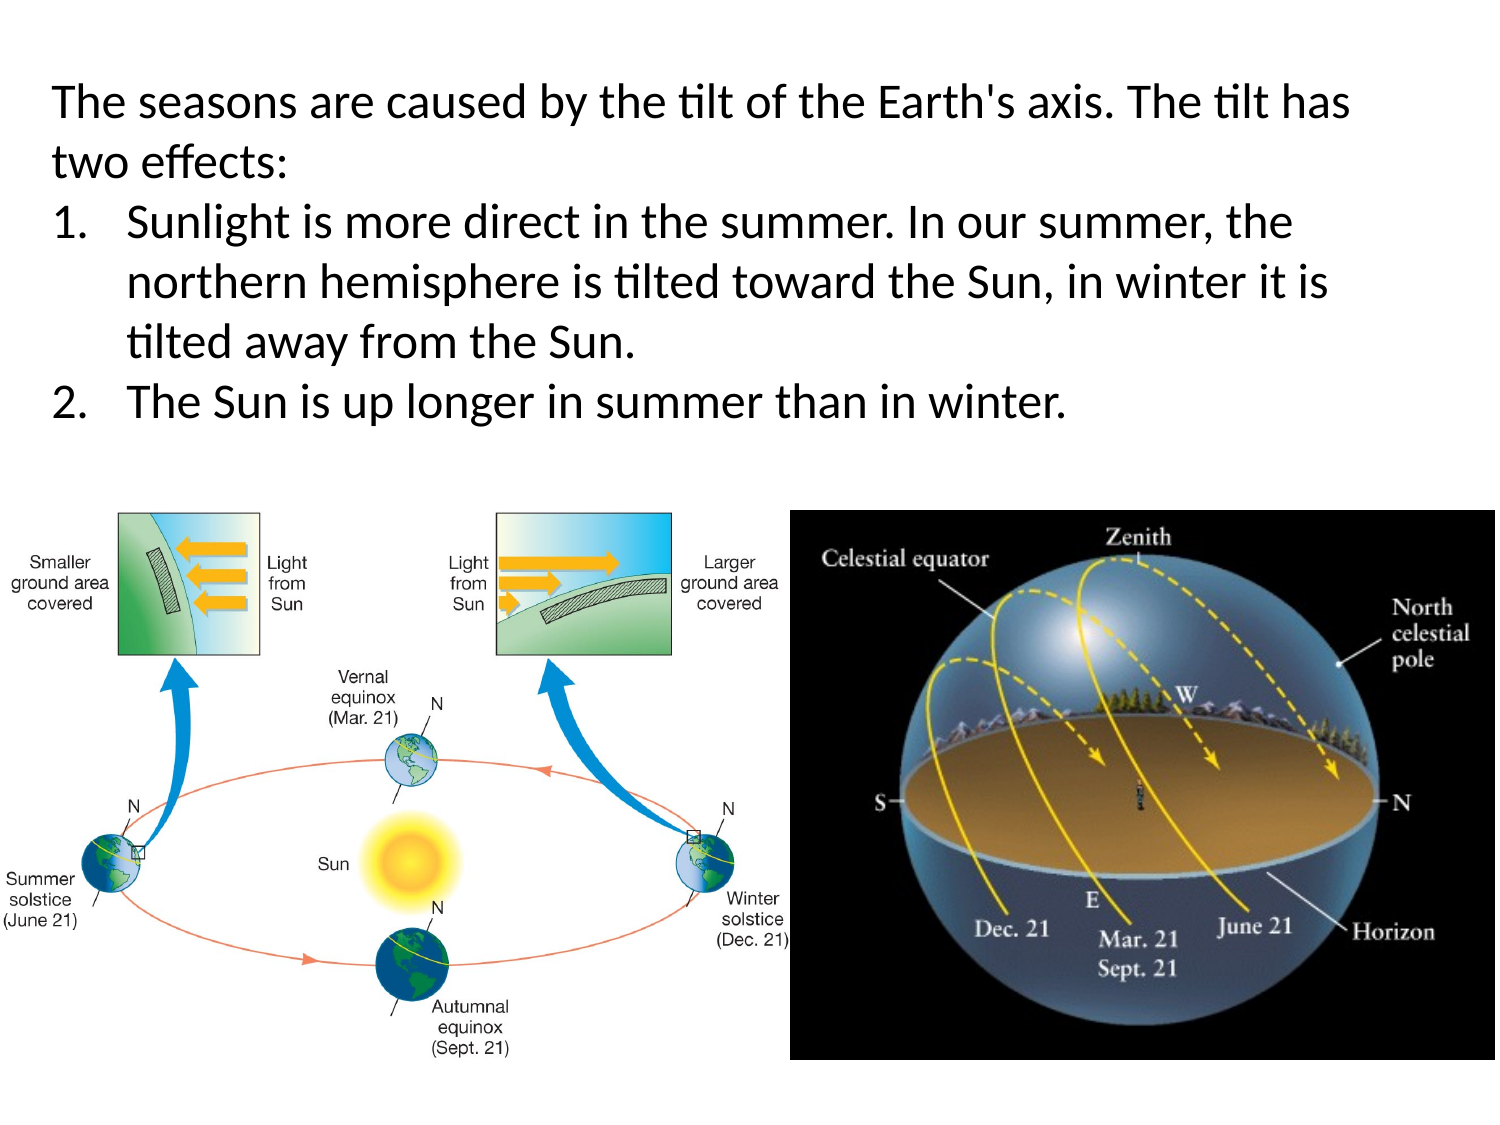

The seasons are caused by the tilt of the Earth's axis. The tilt has two effects:
Sunlight is more direct in the summer. In our summer, the northern hemisphere is tilted toward the Sun, in winter it is tilted away from the Sun.
The Sun is up longer in summer than in winter.